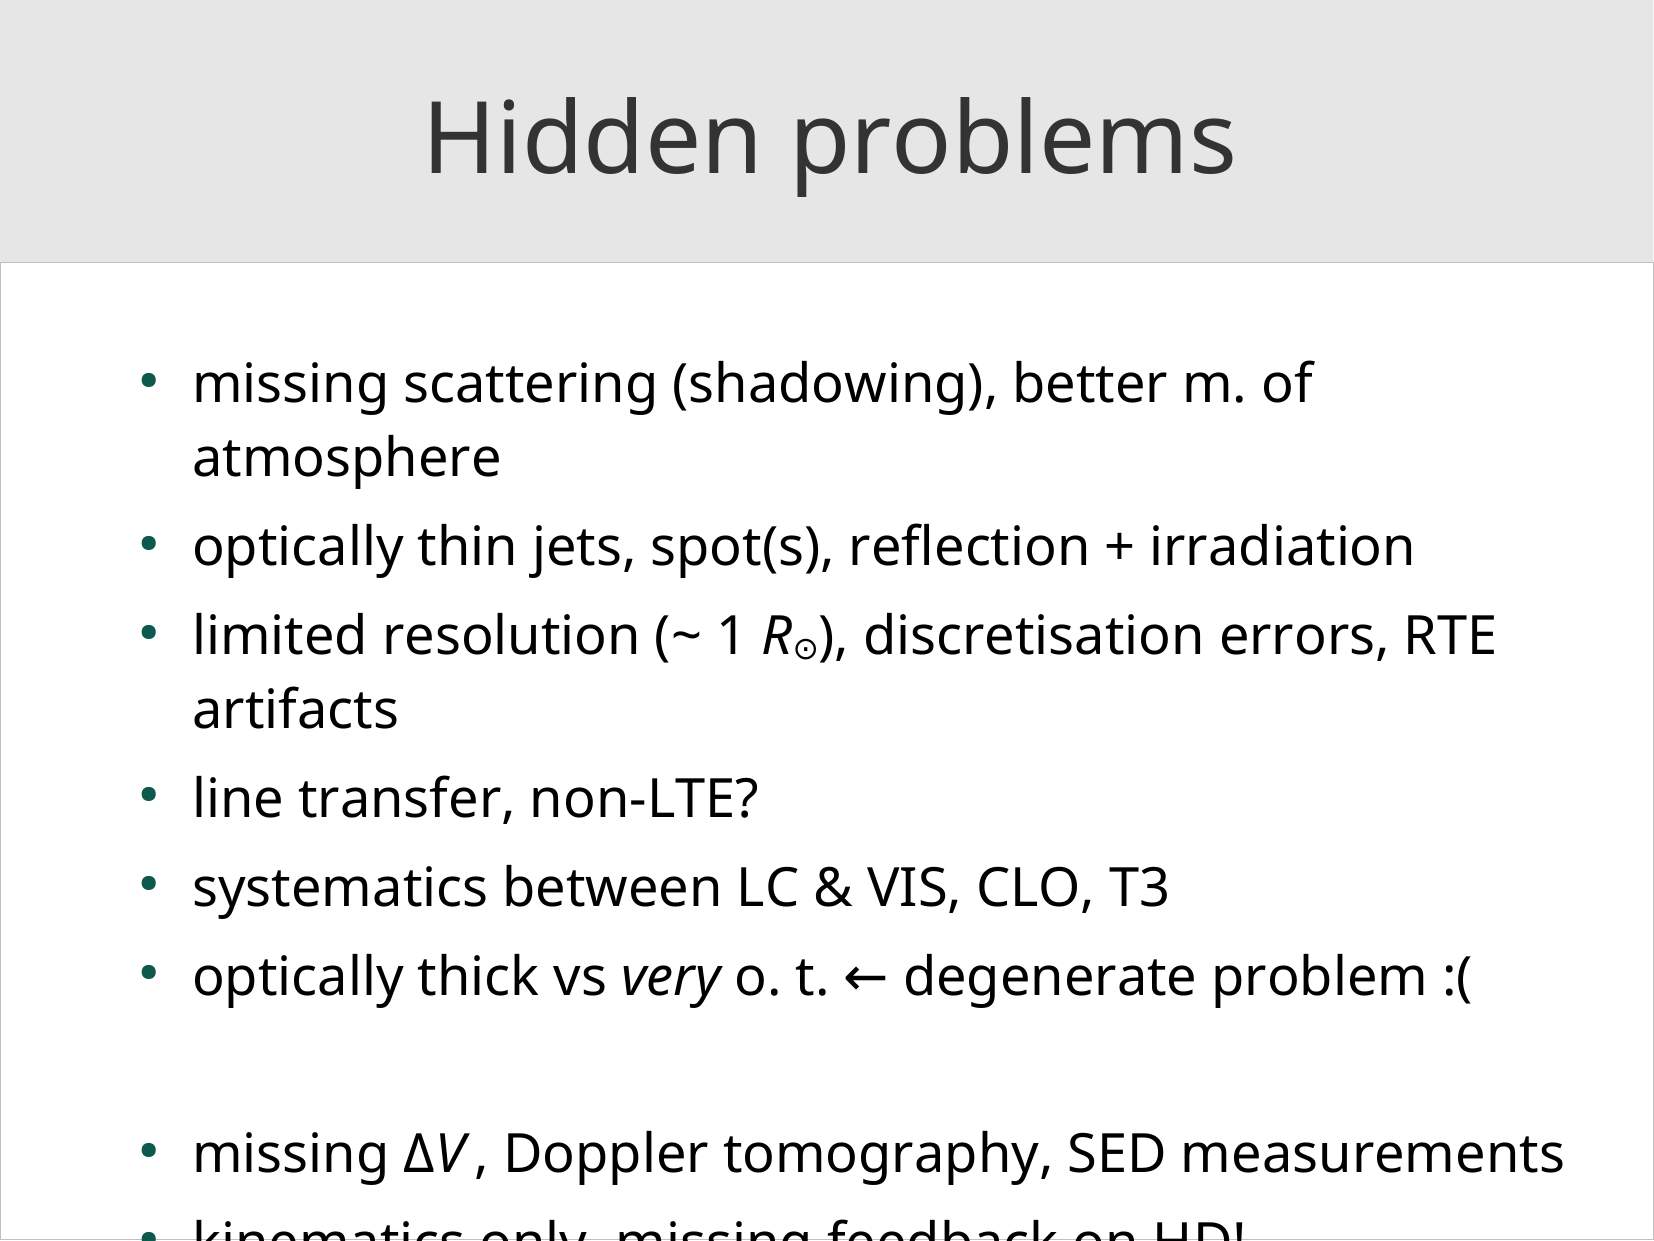

# Hidden problems
missing scattering (shadowing), better m. of atmosphere
optically thin jets, spot(s), reflection + irradiation
limited resolution (~ 1 R⊙), discretisation errors, RTE artifacts
line transfer, non-LTE?
systematics between LC & VIS, CLO, T3
optically thick vs very o. t. ← degenerate problem :(
missing ΔV , Doppler tomography, SED measurements
kinematics only, missing feedback on HD!
disk stability, outer edge, precession → dynamical model?